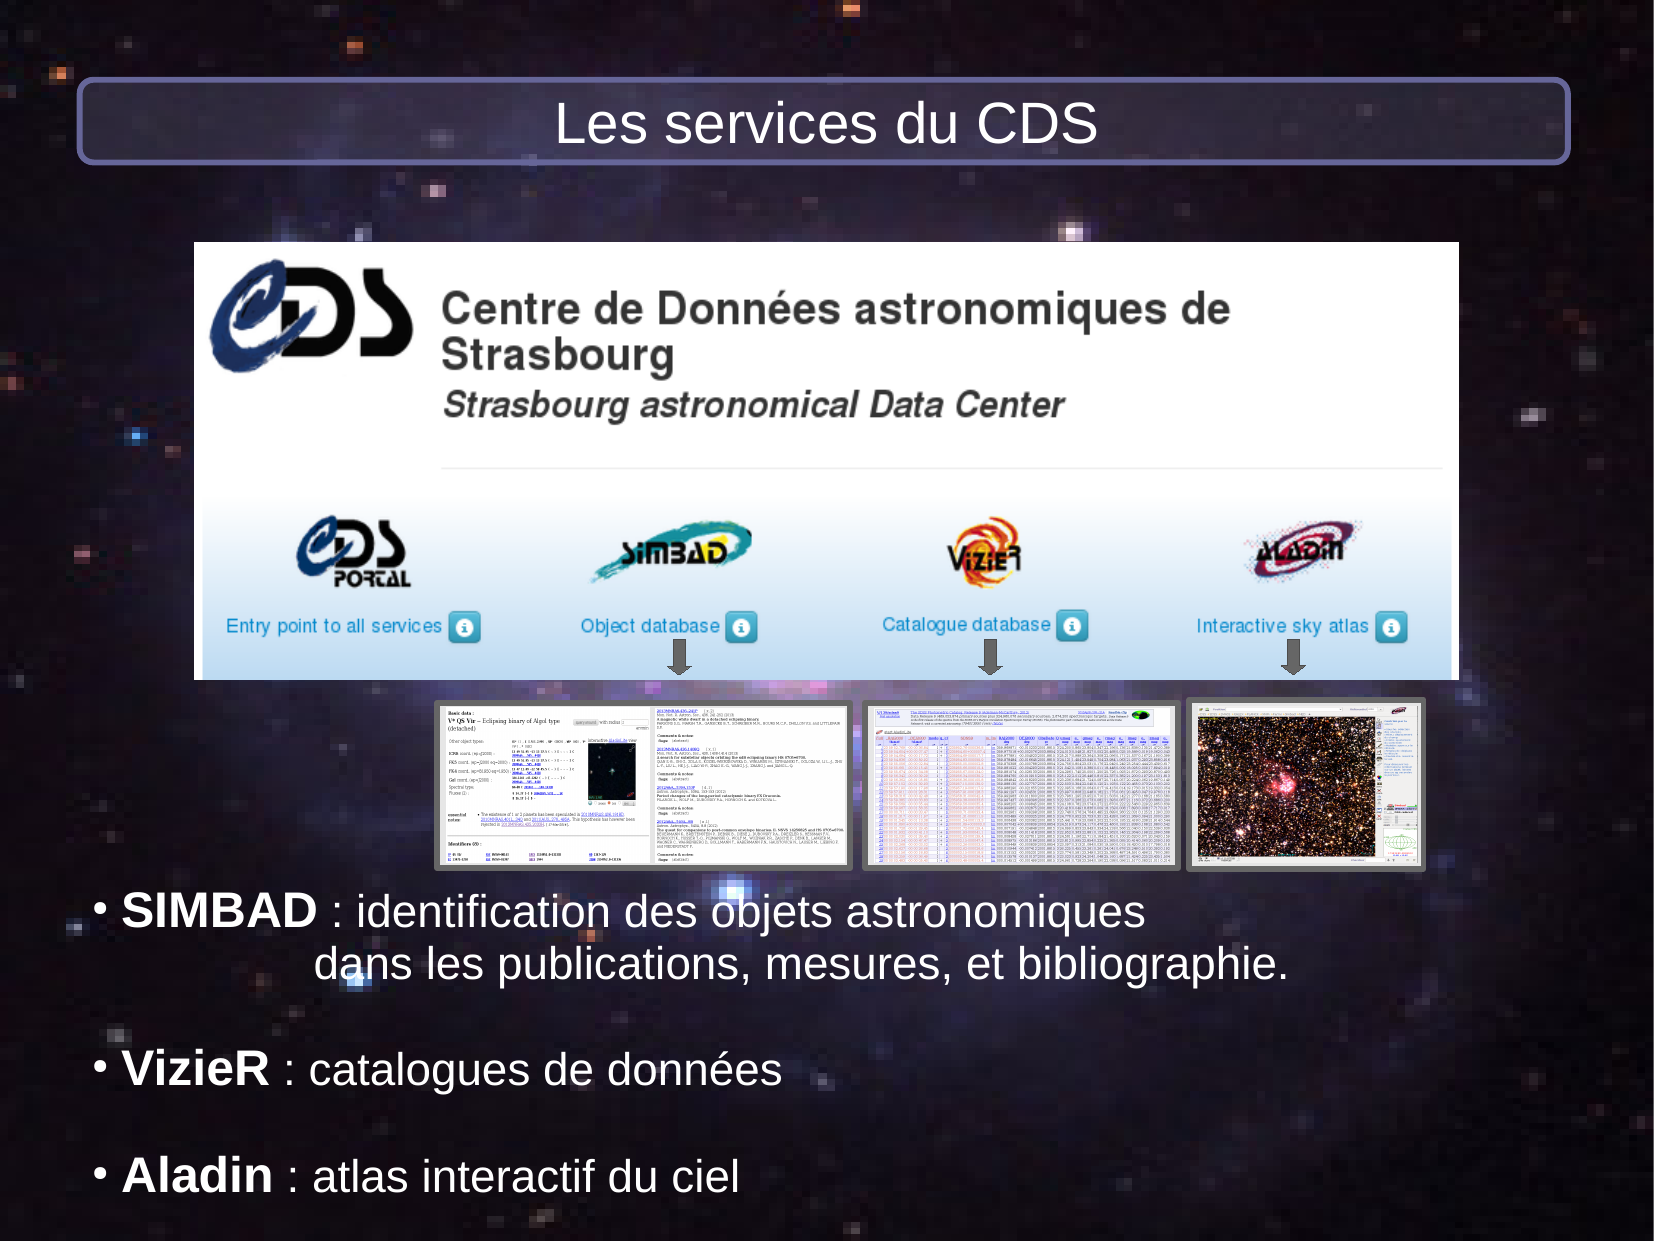

# Les services du CDS
 SIMBAD : identification des objets astronomiques 										dans les publications, mesures, et bibliographie.
 VizieR : catalogues de données
 Aladin : atlas interactif du ciel